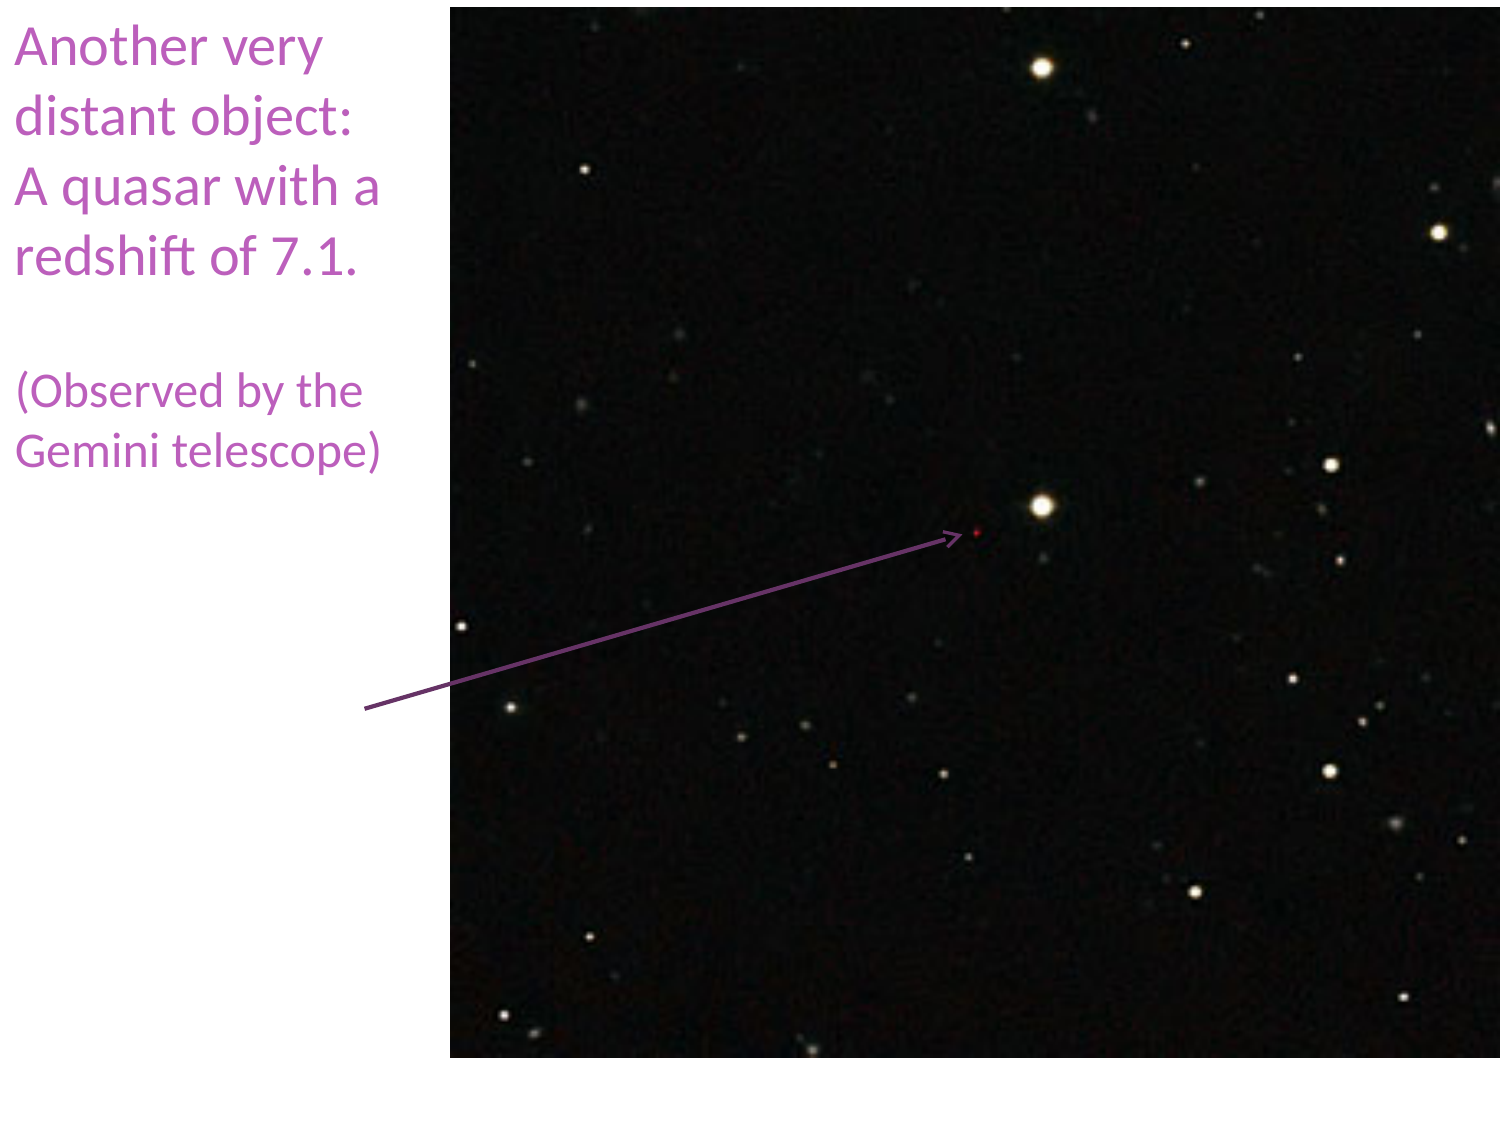

Another very distant object:
A quasar with a redshift of 7.1.
(Observed by the Gemini telescope)